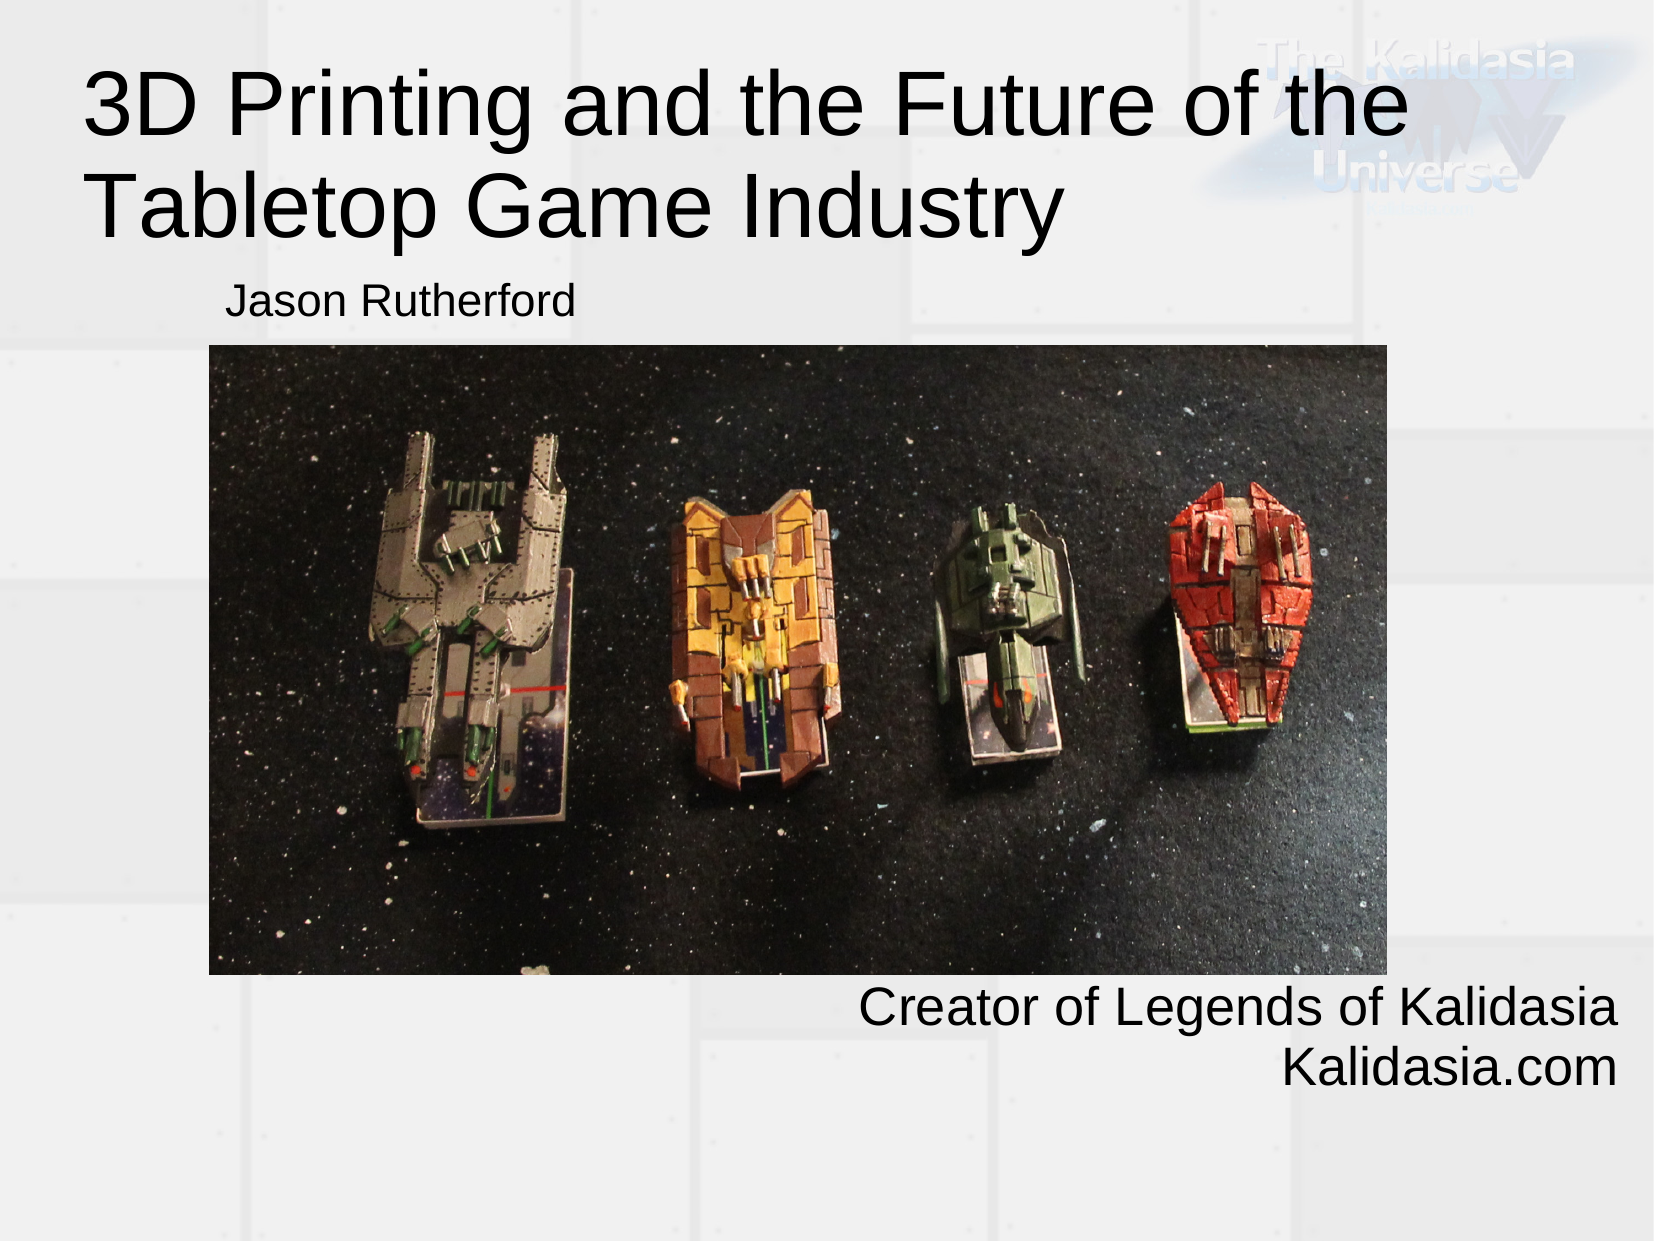

# 3D Printing and the Future of the Tabletop Game Industry
Jason Rutherford
Creator of Legends of Kalidasia
Kalidasia.com